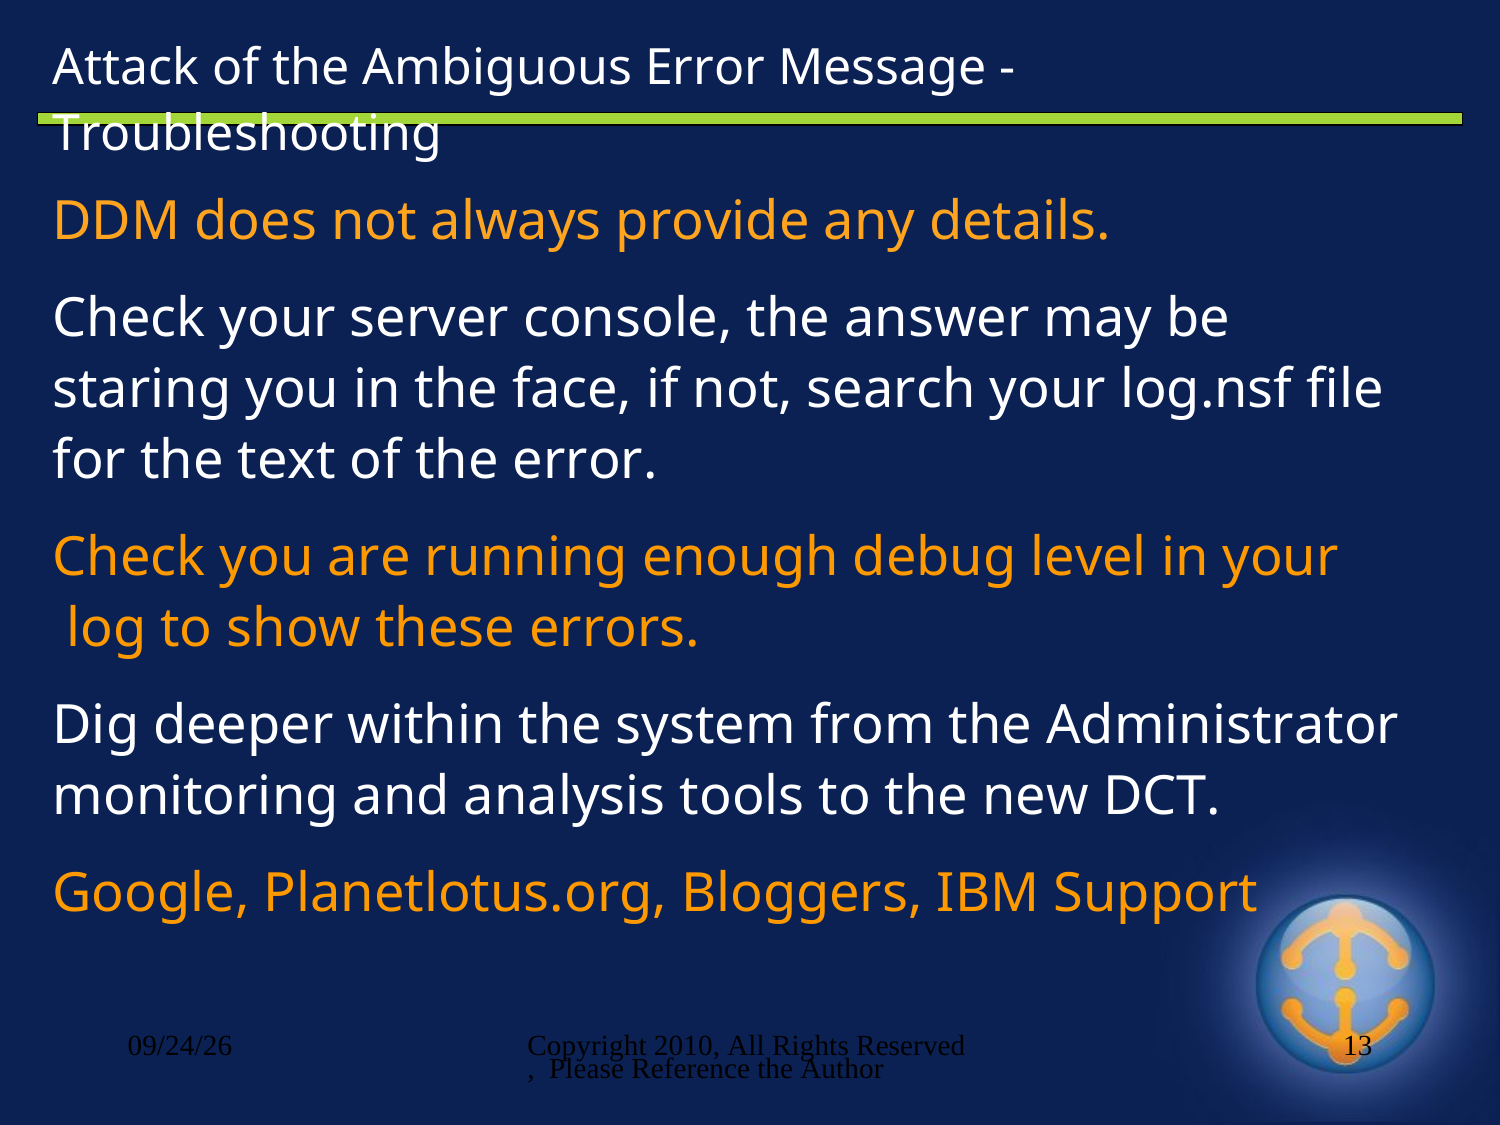

Attack of the Ambiguous Error Message - Troubleshooting
DDM does not always provide any details.
Check your server console, the answer may be staring you in the face, if not, search your log.nsf file for the text of the error.
Check you are running enough debug level in your log to show these errors.
Dig deeper within the system from the Administrator monitoring and analysis tools to the new DCT.
Google, Planetlotus.org, Bloggers, IBM Support
Copyright 2010, All Rights Reserved, Please Reference the Author
13